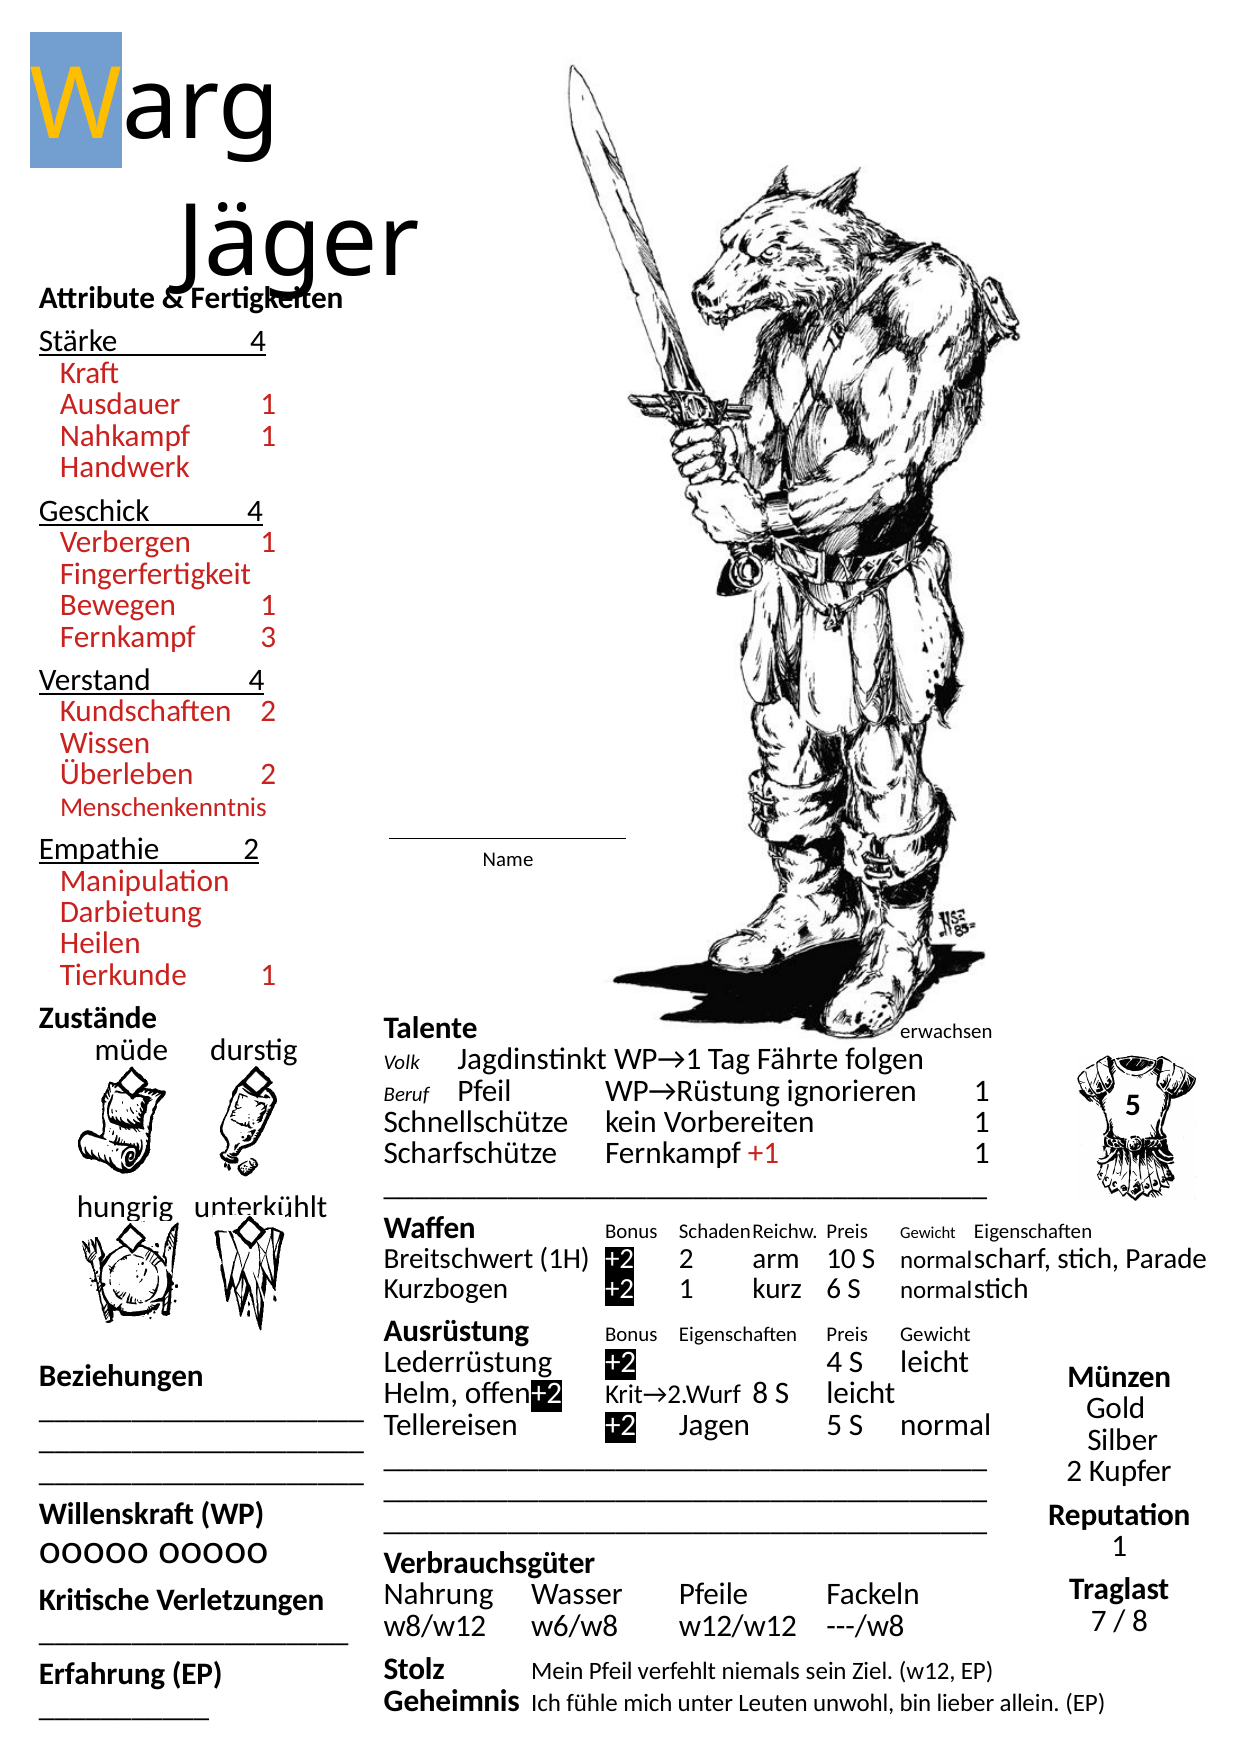

Warg
		Jäger
Attribute & Fertigkeiten
Stärke 4
 Kraft
 Ausdauer		1
 Nahkampf	1
 Handwerk
Geschick 4
 Verbergen	1
 Fingerfertigkeit
 Bewegen		1
 Fernkampf	3
Verstand 4
 Kundschaften	2
 Wissen
 Überleben	2
 Menschenkenntnis
Empathie 2
 Manipulation
 Darbietung
 Heilen
 Tierkunde	1
Zustände
 müde durstig
 hungrig unterkühlt
Beziehungen
_____________________
_____________________
_____________________
Willenskraft (WP)
ooooo ooooo
Kritische Verletzungen
____________________
Erfahrung (EP)
___________
Name
Talente						erwachsen
Volk	Jagdinstinkt WP→1 Tag Fährte folgen
Beruf	Pfeil 	WP→Rüstung ignorieren	1
Schnellschütze	kein Vorbereiten			1
Scharfschütze	Fernkampf +1			1
_______________________________________
Waffen		Bonus	Schaden	Reichw.	Preis	Gewicht	Eigenschaften
Breitschwert (1H)	+2	2	arm	10 S	normal	scharf, stich, Parade
Kurzbogen		+2	1	kurz	6 S	normal	stich
Ausrüstung		Bonus	Eigenschaften	Preis	Gewicht
Lederrüstung	+2			4 S	leicht
Helm, offen	+2	Krit→2.Wurf	8 S	leicht
Tellereisen		+2	Jagen		5 S	normal
_______________________________________
_______________________________________
_______________________________________
Verbrauchsgüter
Nahrung	Wasser	Pfeile		Fackeln
w8/w12	w6/w8	w12/w12	---/w8
Stolz		Mein Pfeil verfehlt niemals sein Ziel. (w12, EP)
Geheimnis	Ich fühle mich unter Leuten unwohl, bin lieber allein. (EP)
5
Münzen
Gold
 Silber
2 Kupfer
Reputation
1
Traglast
7 / 8